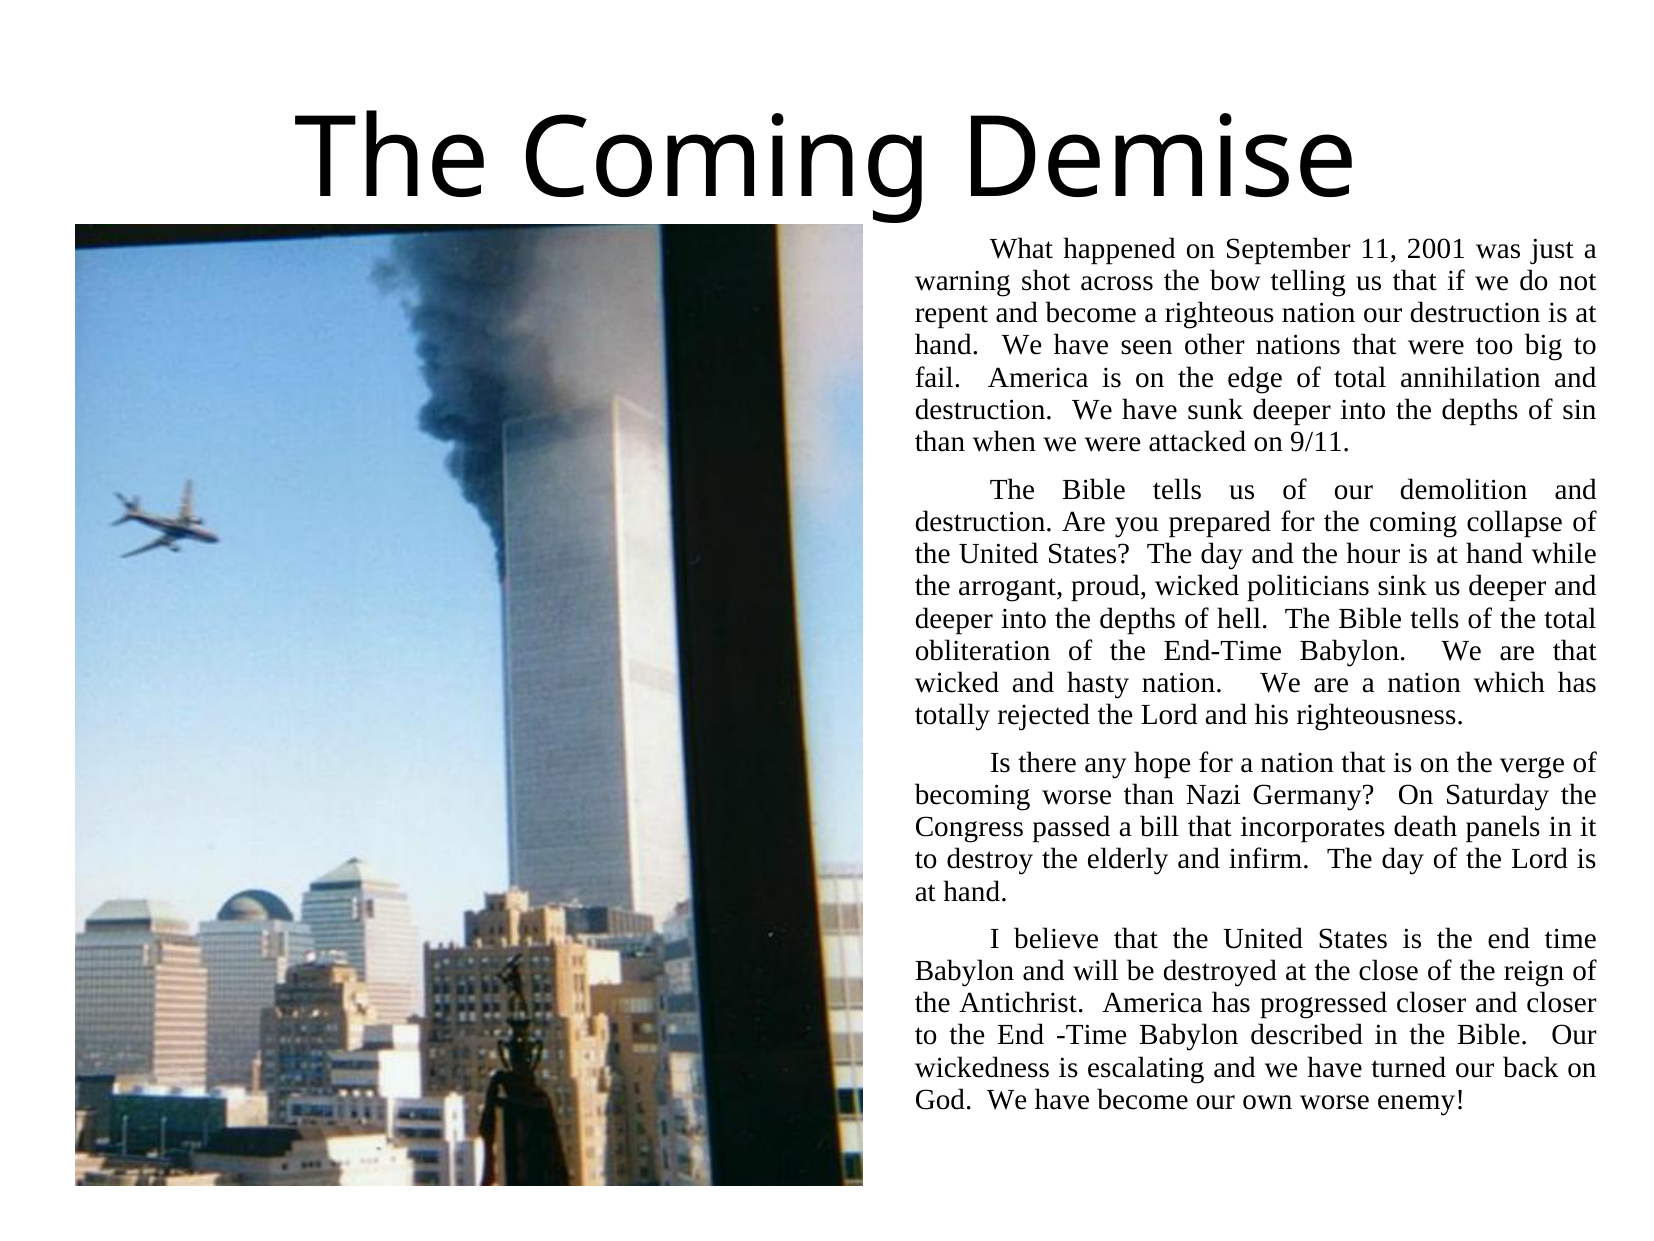

# The Coming Demise
What happened on September 11, 2001 was just a warning shot across the bow telling us that if we do not repent and become a righteous nation our destruction is at hand. We have seen other nations that were too big to fail. America is on the edge of total annihilation and destruction. We have sunk deeper into the depths of sin than when we were attacked on 9/11.
The Bible tells us of our demolition and destruction. Are you prepared for the coming collapse of the United States? The day and the hour is at hand while the arrogant, proud, wicked politicians sink us deeper and deeper into the depths of hell. The Bible tells of the total obliteration of the End-Time Babylon. We are that wicked and hasty nation. We are a nation which has totally rejected the Lord and his righteousness.
Is there any hope for a nation that is on the verge of becoming worse than Nazi Germany? On Saturday the Congress passed a bill that incorporates death panels in it to destroy the elderly and infirm. The day of the Lord is at hand.
I believe that the United States is the end time Babylon and will be destroyed at the close of the reign of the Antichrist. America has progressed closer and closer to the End -Time Babylon described in the Bible. Our wickedness is escalating and we have turned our back on God. We have become our own worse enemy!